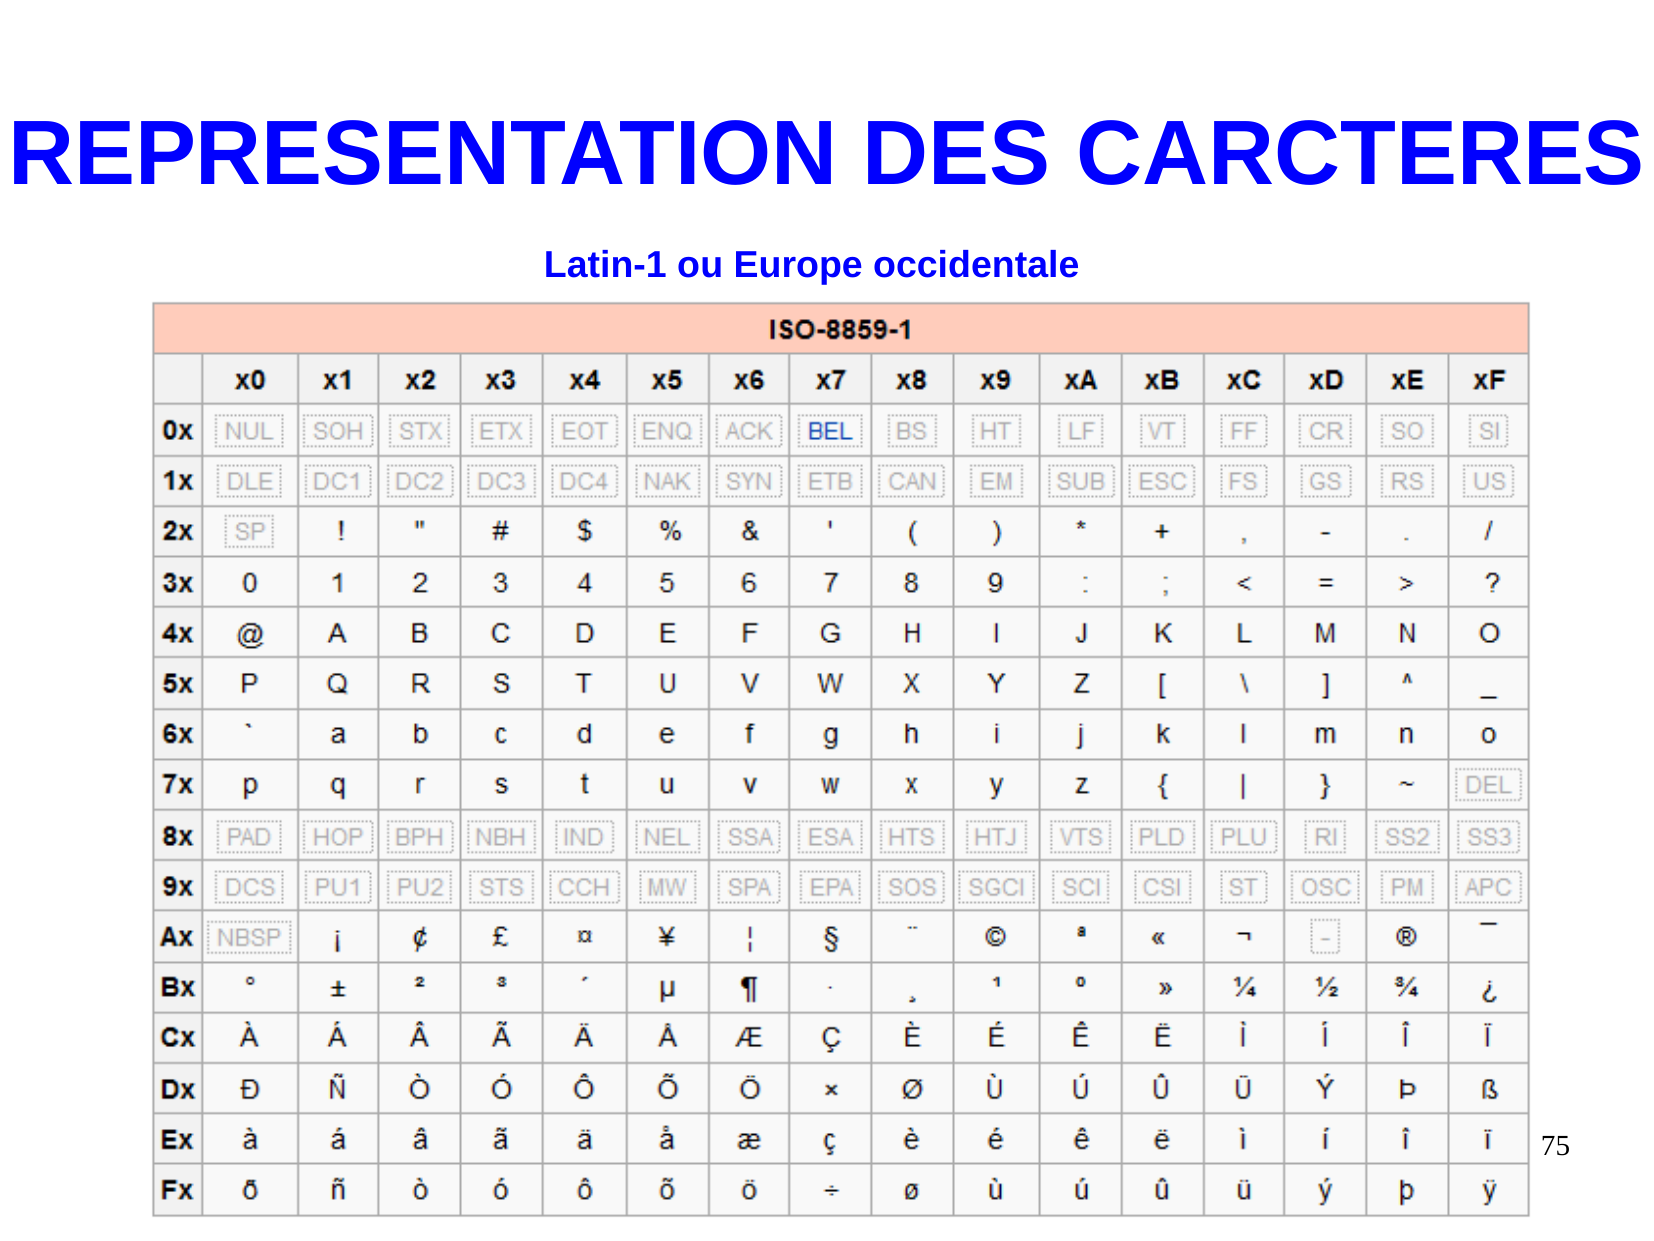

# REPRESENTATION DES CARCTERES
Latin-1 ou Europe occidentale
75